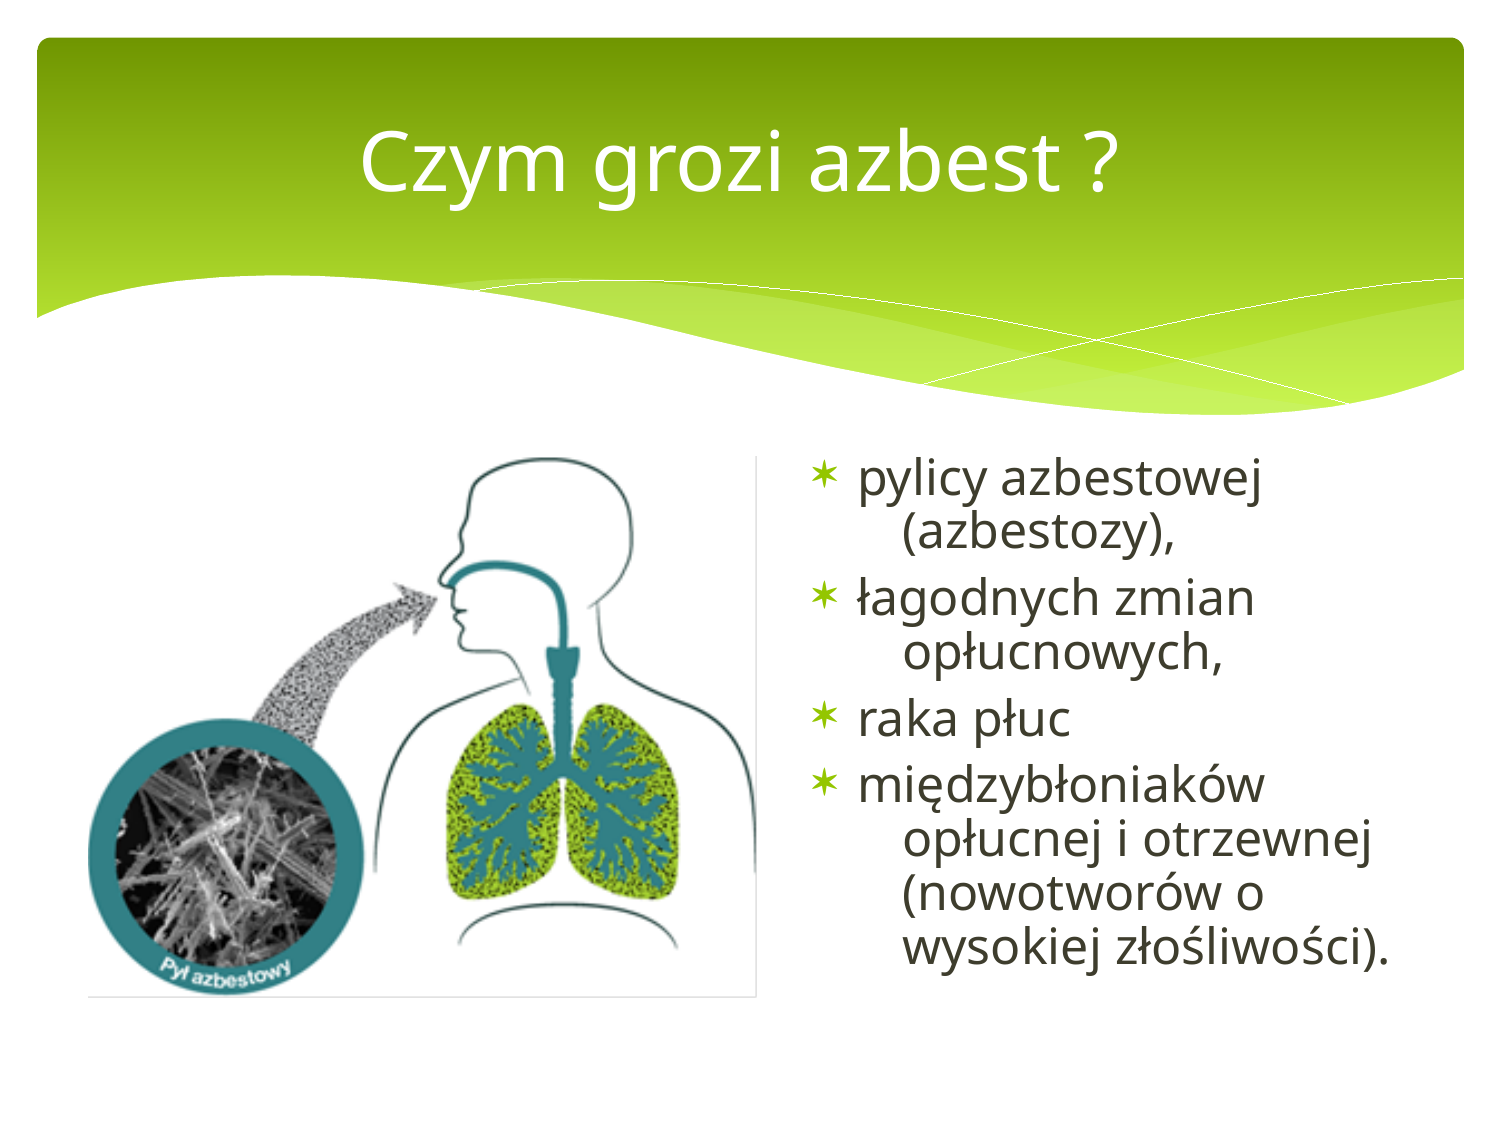

# Czym grozi azbest ?
pylicy azbestowej (azbestozy),
łagodnych zmian opłucnowych,
raka płuc
międzybłoniaków opłucnej i otrzewnej (nowotworów o wysokiej złośliwości).